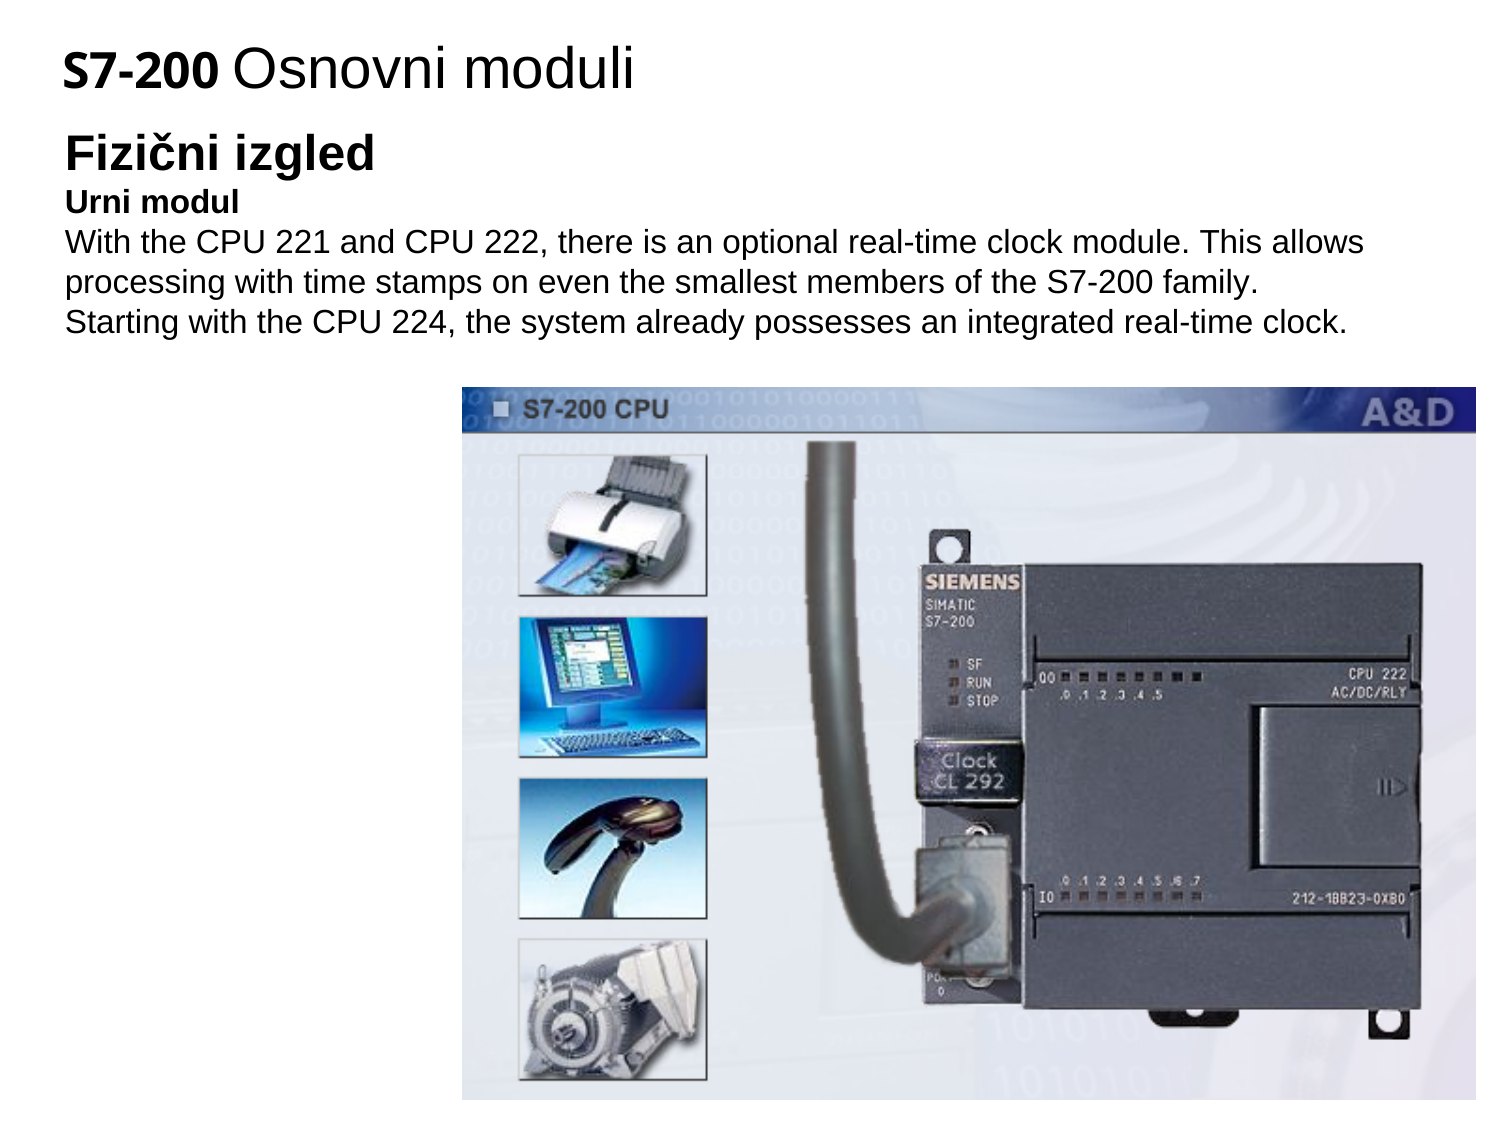

S7-200 Osnovni moduli
Fizični izgled
Urni modul
With the CPU 221 and CPU 222, there is an optional real-time clock module. This allows processing with time stamps on even the smallest members of the S7-200 family. Starting with the CPU 224, the system already possesses an integrated real-time clock.